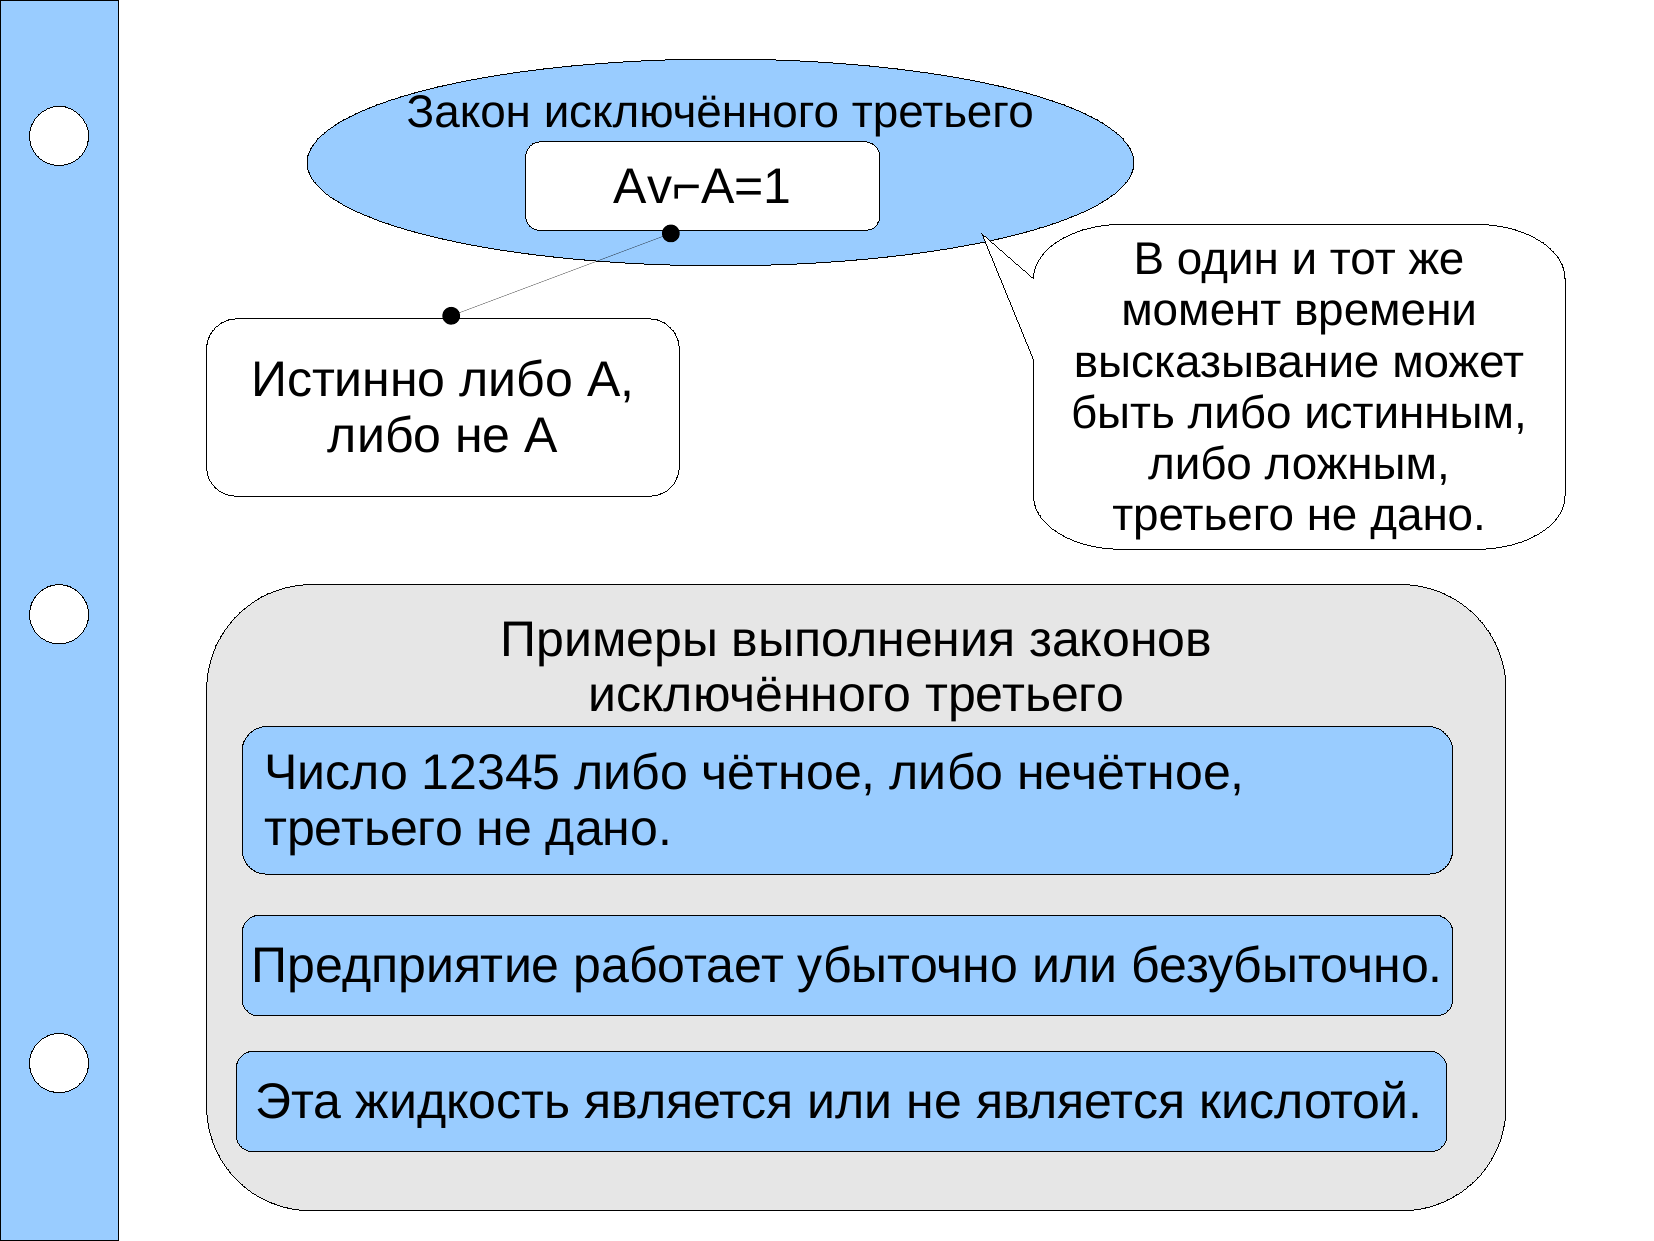

Закон исключённого третьего
Аv⌐A=1
В один и тот же
момент времени
высказывание может быть либо истинным, либо ложным, третьего не дано.
Истинно либо А,
либо не А
Примеры выполнения законов
исключённого третьего
Число 12345 либо чётное, либо нечётное,
третьего не дано.
Предприятие работает убыточно или безубыточно.
Эта жидкость является или не является кислотой.